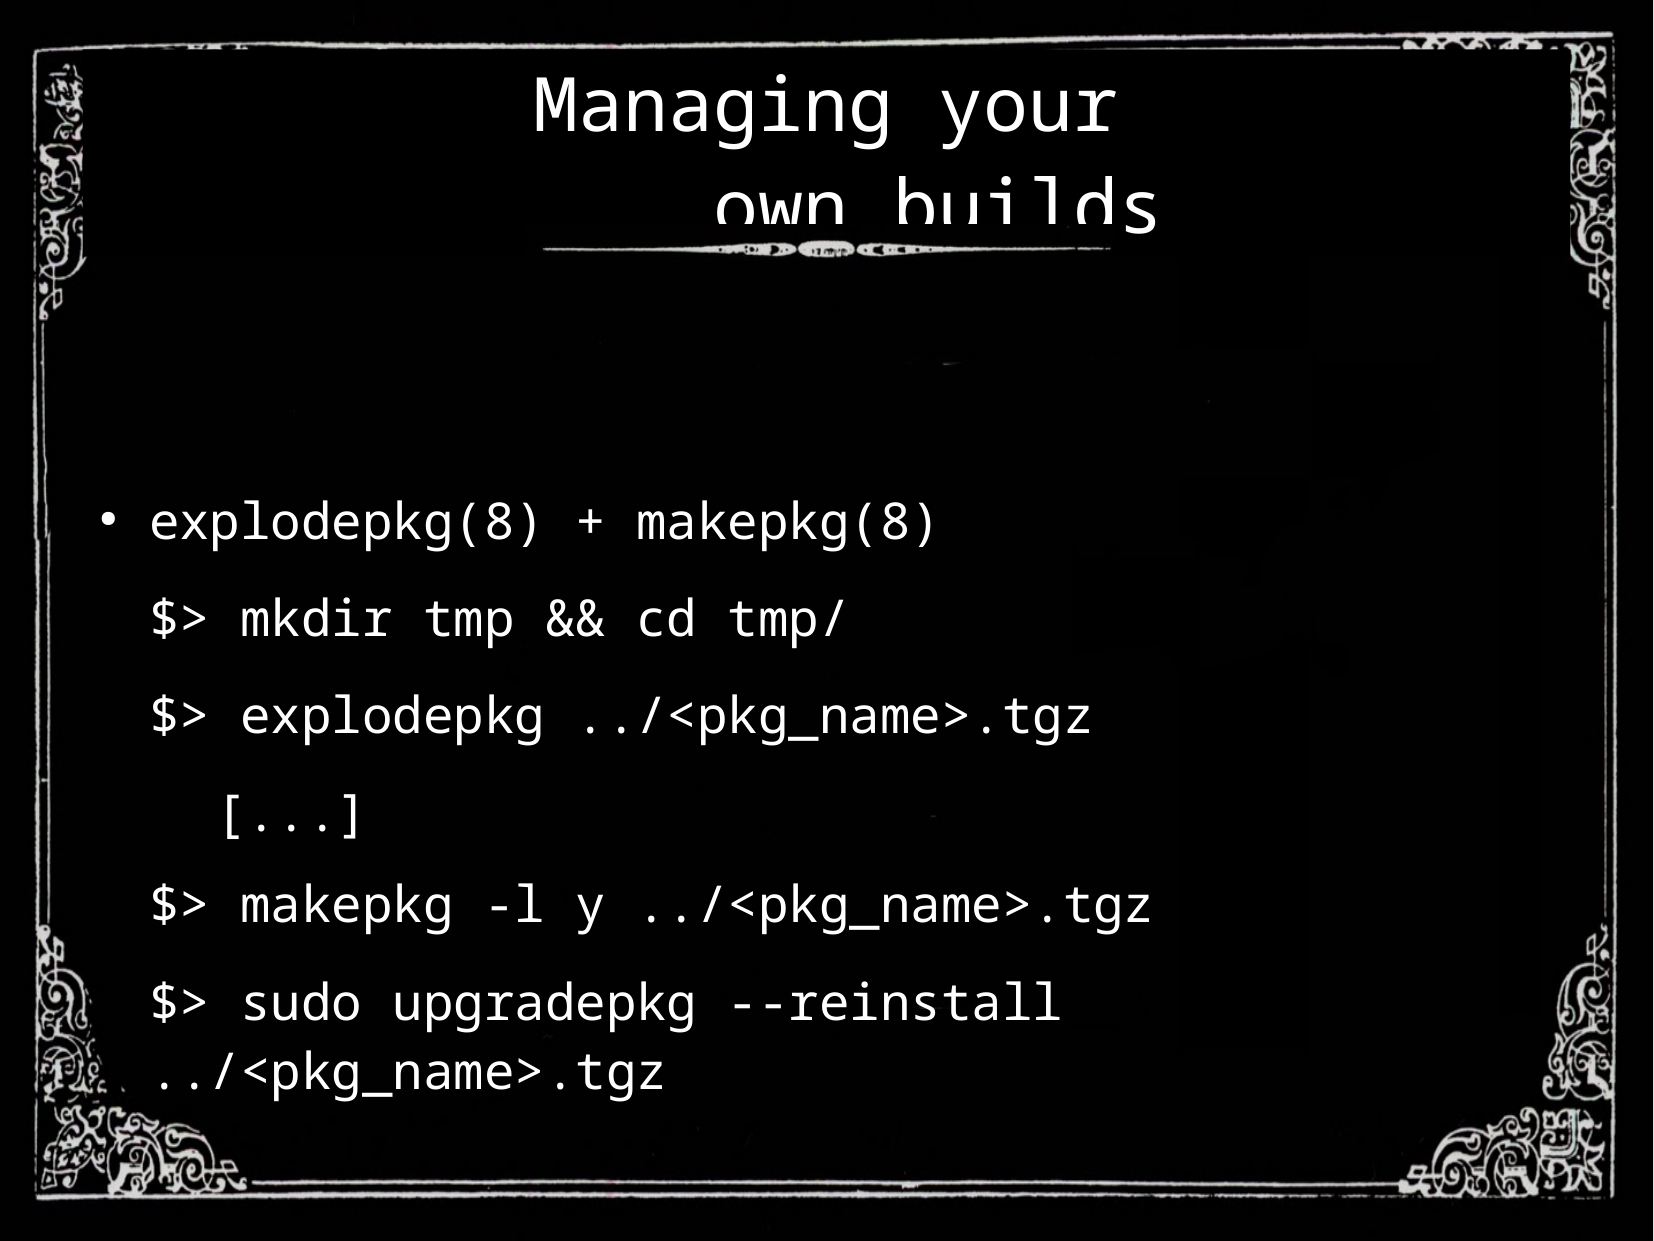

Managing your
			own builds
# explodepkg(8) + makepkg(8)
$> mkdir tmp && cd tmp/
$> explodepkg ../<pkg_name>.tgz
[...]
$> makepkg -l y ../<pkg_name>.tgz
$> sudo upgradepkg --reinstall ../<pkg_name>.tgz